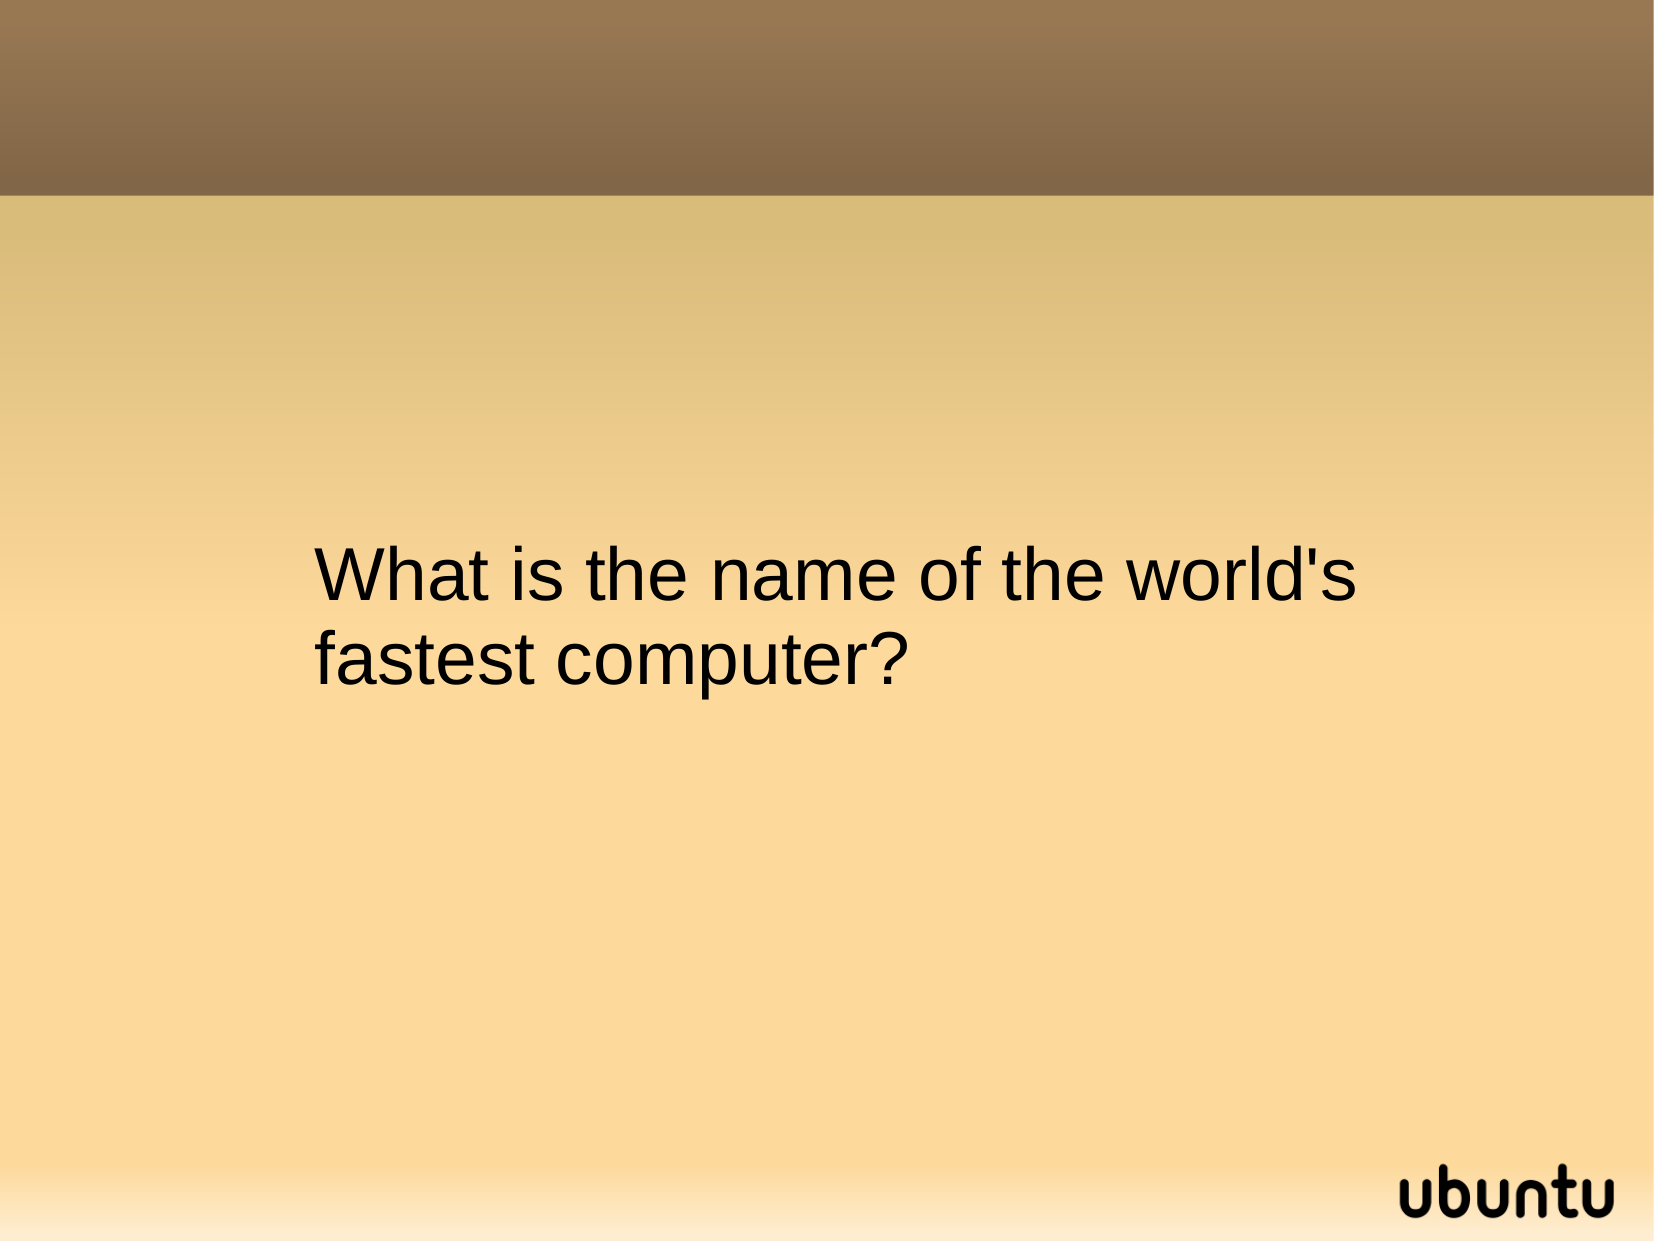

What is the name of the world's
fastest computer?